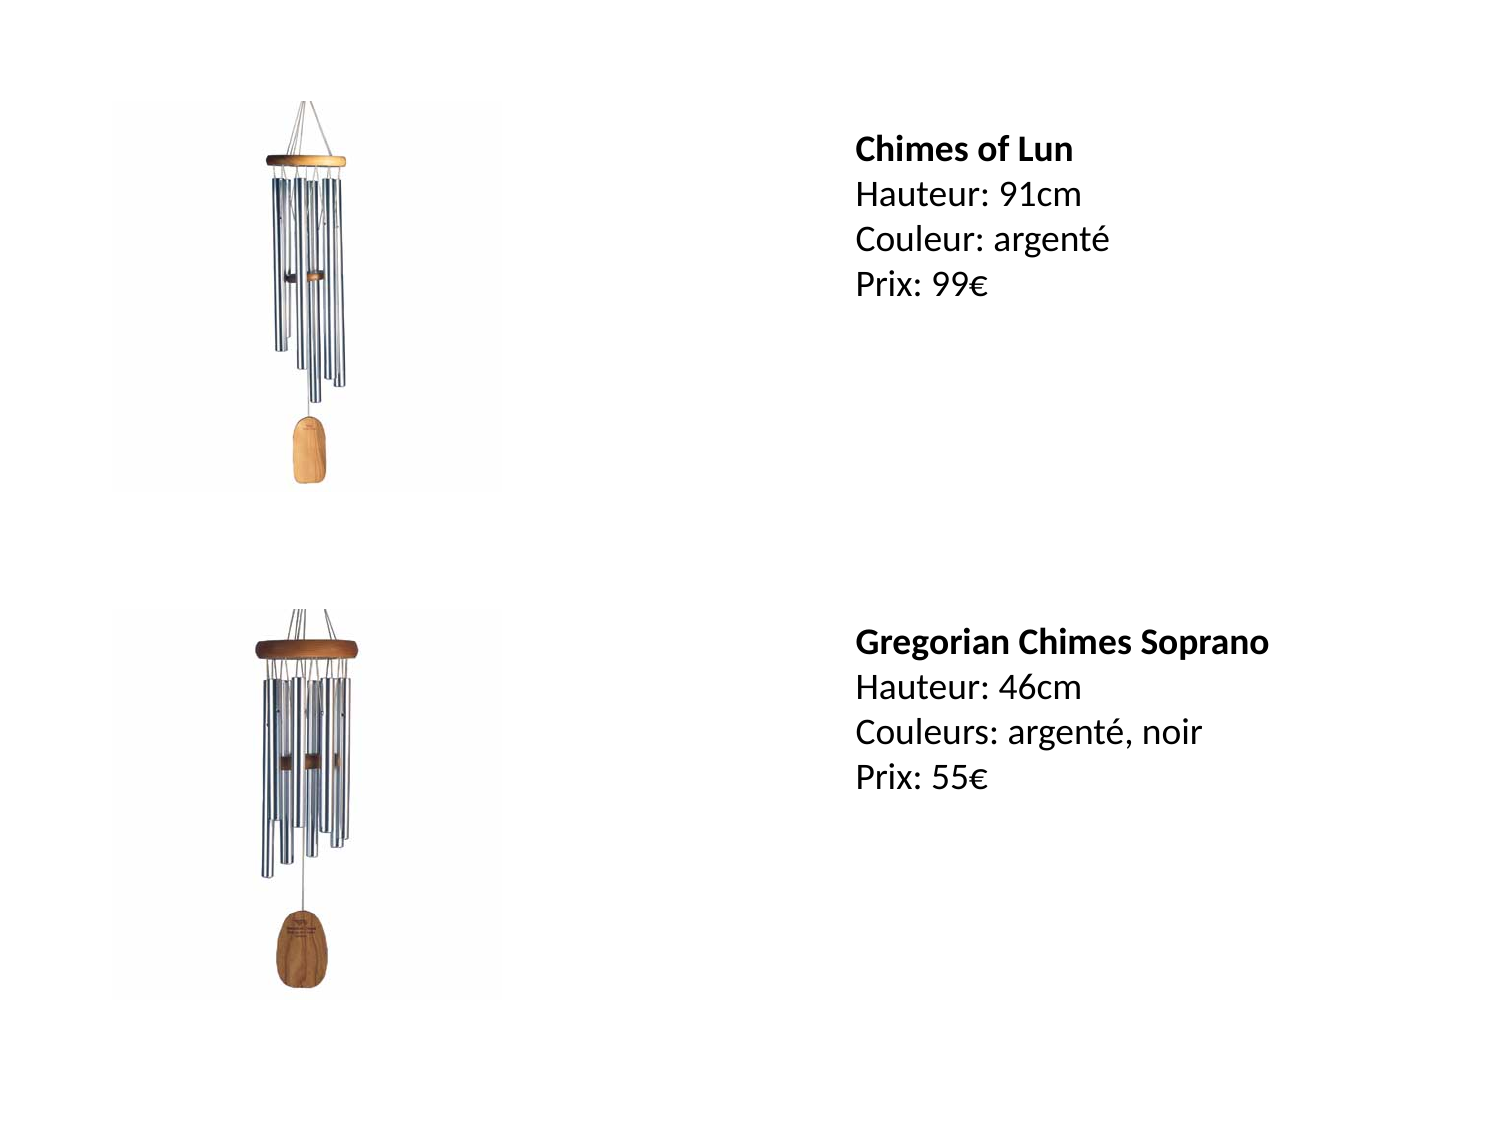

Chimes of Lun
Hauteur: 91cm
Couleur: argenté
Prix: 99€
Gregorian Chimes Soprano
Hauteur: 46cm
Couleurs: argenté, noir
Prix: 55€